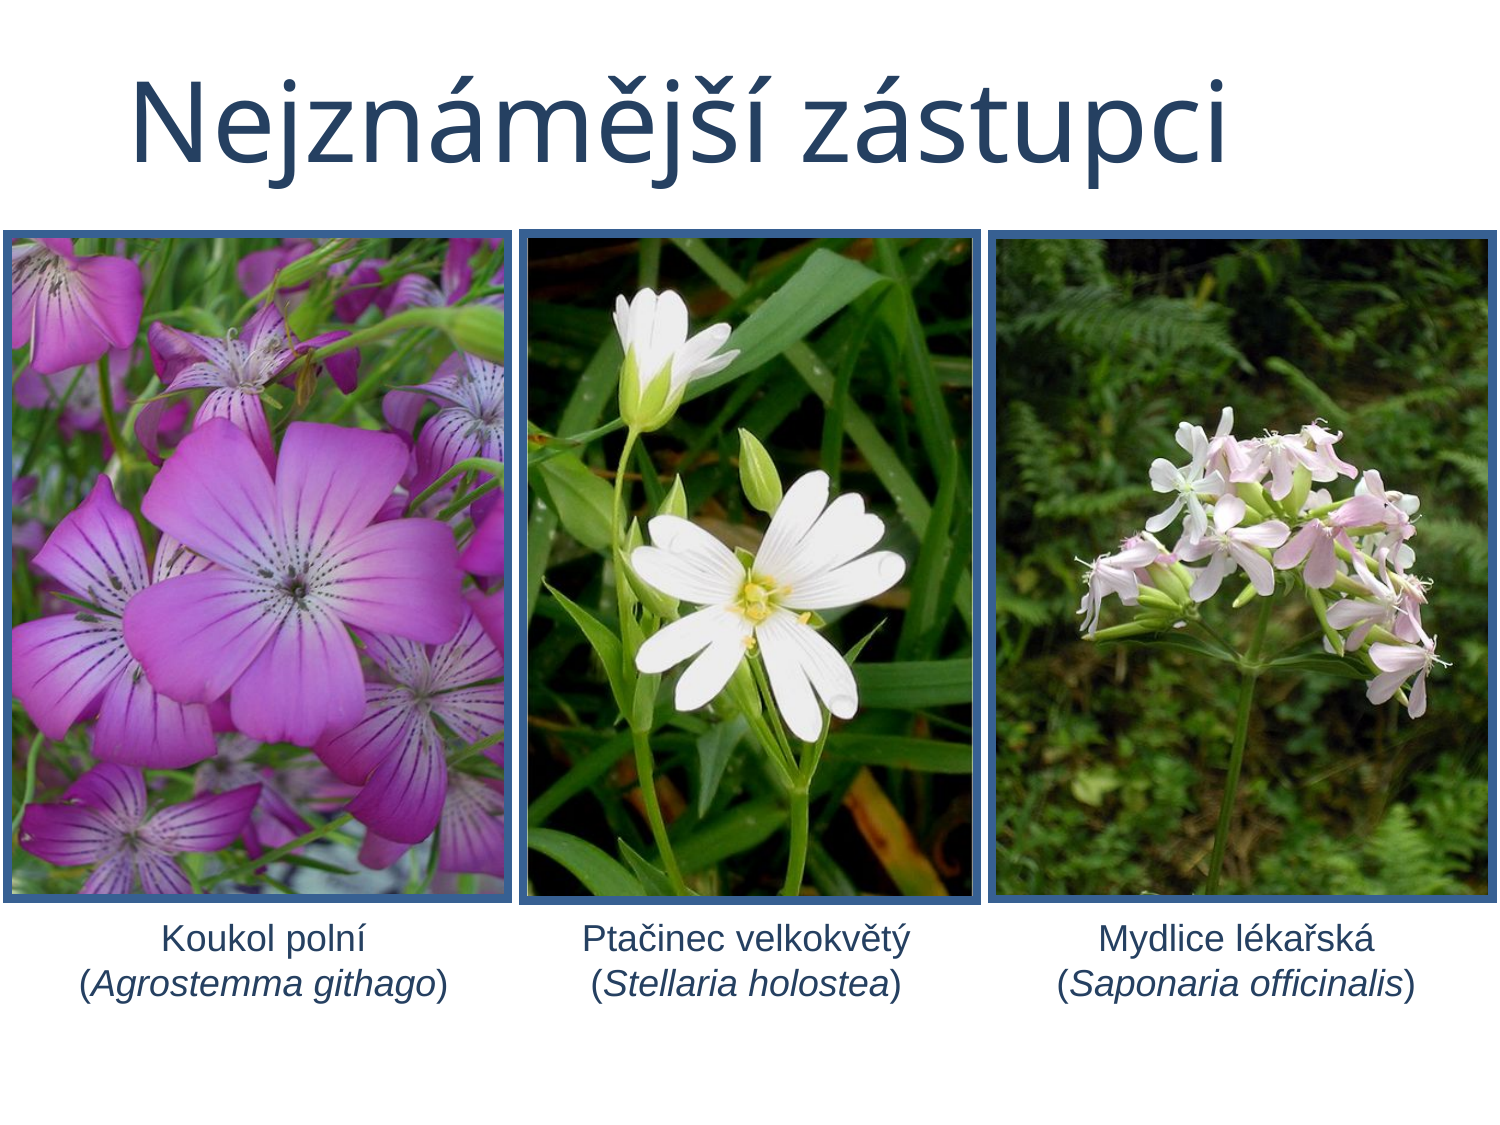

Nejznámější zástupci
Koukol polní
(Agrostemma githago)
Ptačinec velkokvětý
(Stellaria holostea)
Mydlice lékařská
(Saponaria officinalis)